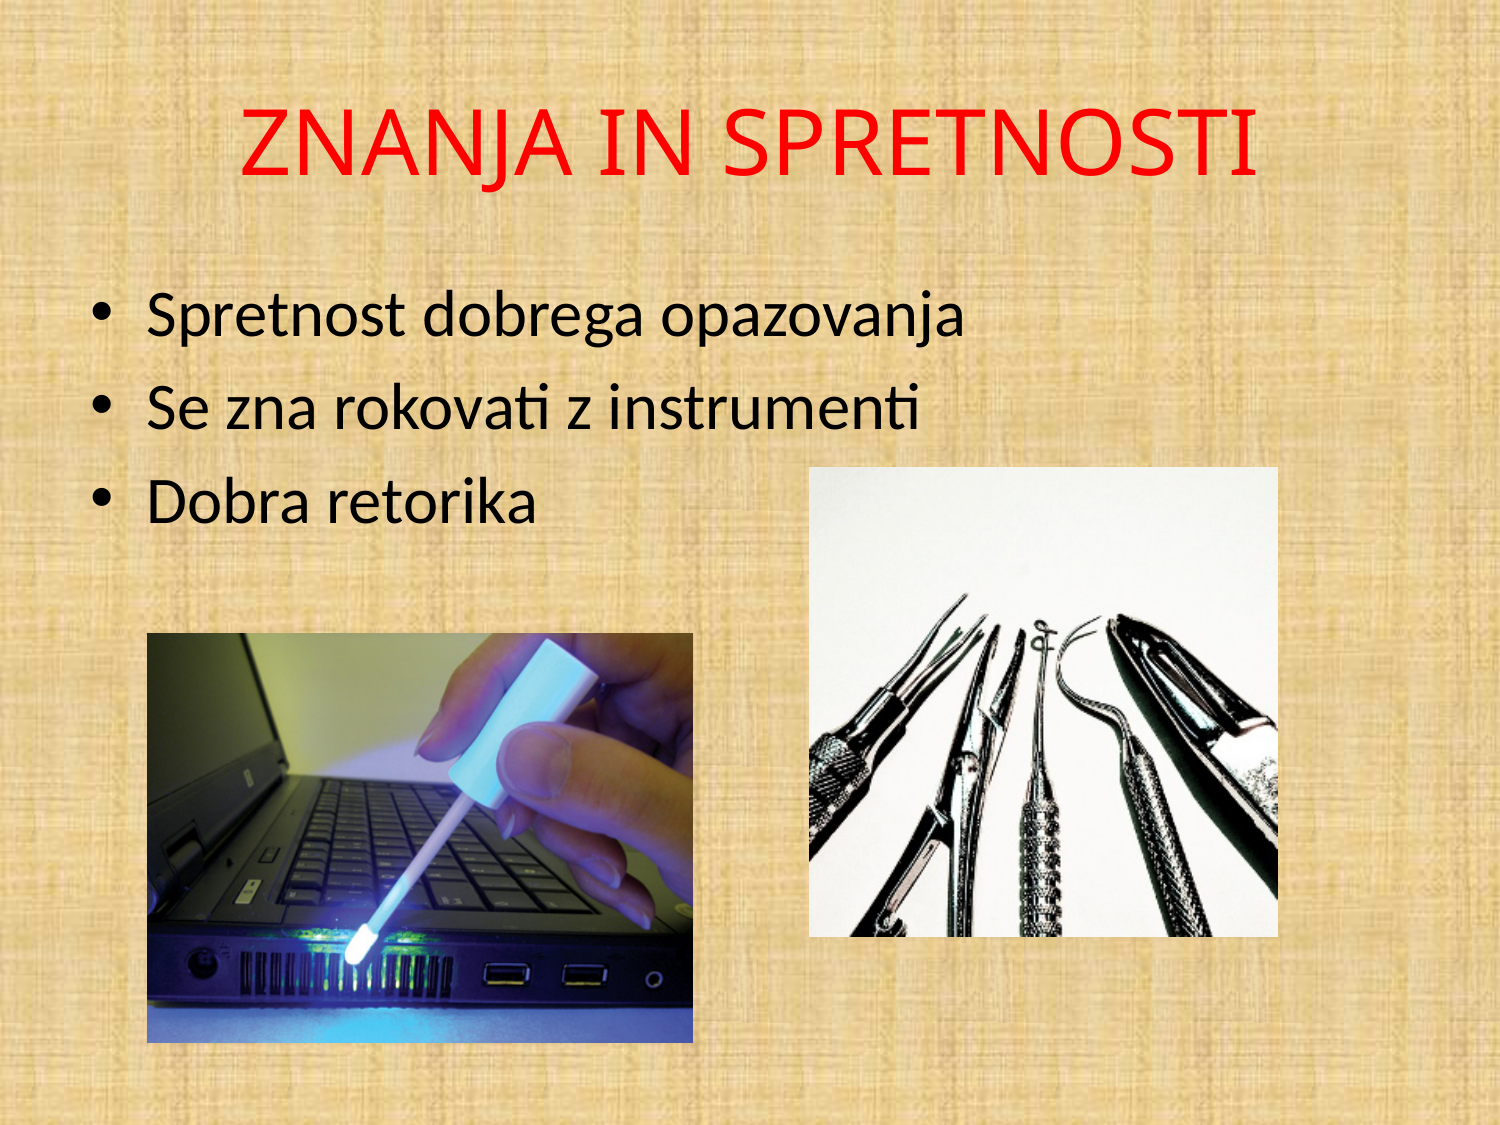

# ZNANJA IN SPRETNOSTI
Spretnost dobrega opazovanja
Se zna rokovati z instrumenti
Dobra retorika